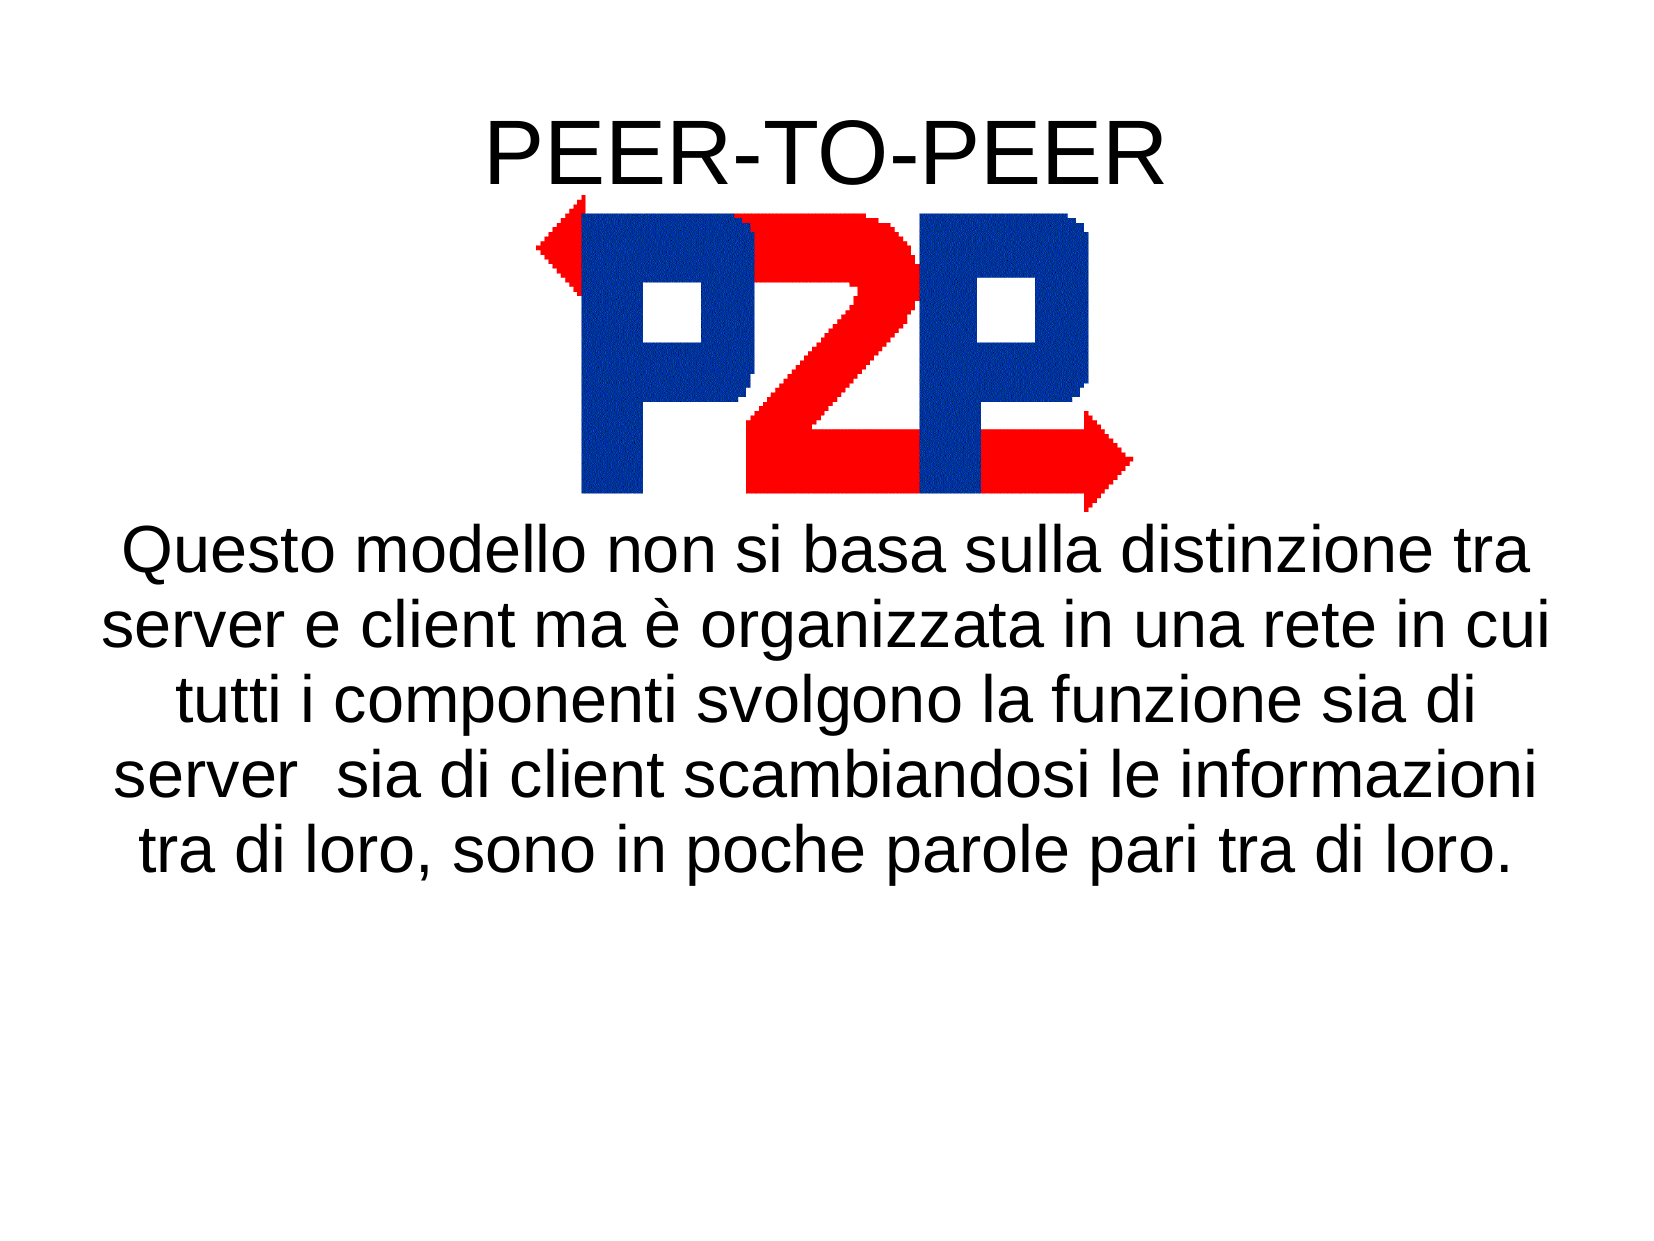

# PEER-TO-PEER
Questo modello non si basa sulla distinzione tra server e client ma è organizzata in una rete in cui tutti i componenti svolgono la funzione sia di server sia di client scambiandosi le informazioni tra di loro, sono in poche parole pari tra di loro.